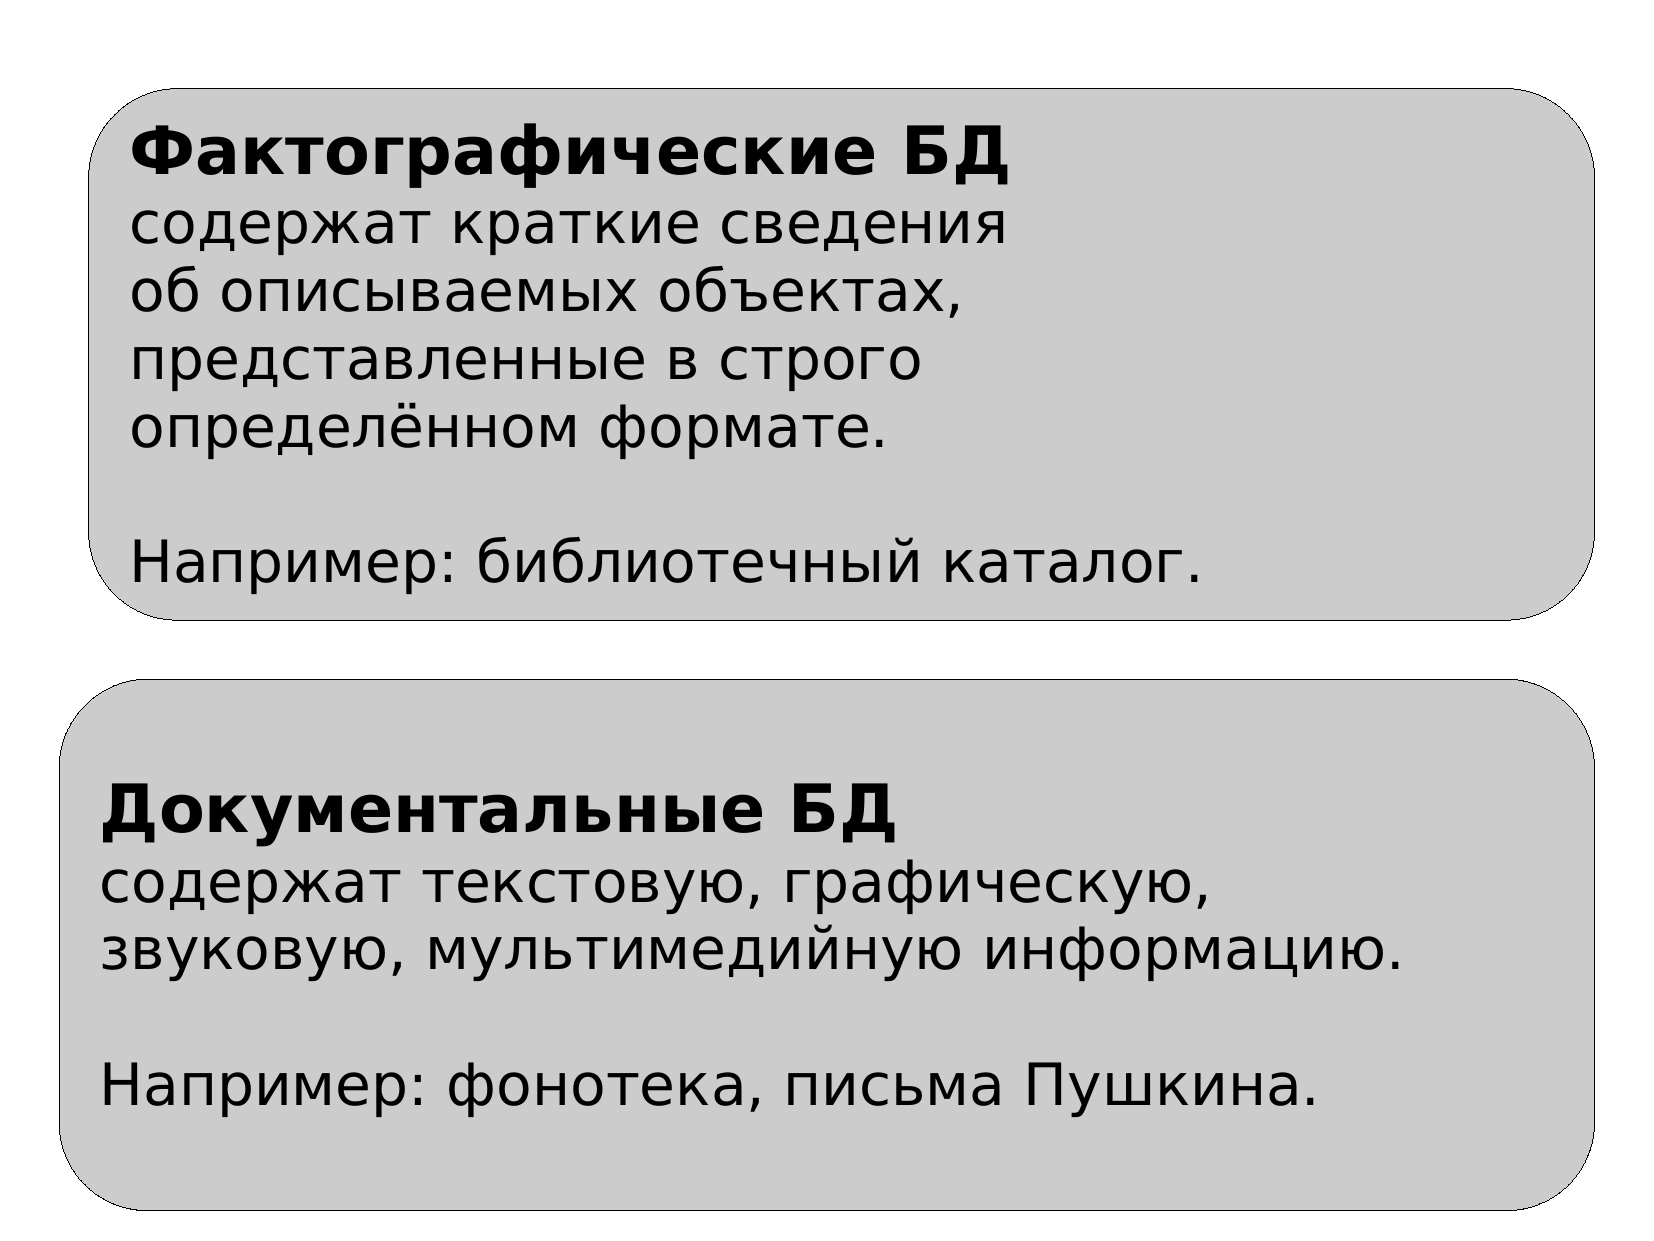

Фактографические БД
содержат краткие сведения
об описываемых объектах,
представленные в строго
определённом формате.
Например: библиотечный каталог.
Документальные БД
содержат текстовую, графическую,
звуковую, мультимедийную информацию.
Например: фонотека, письма Пушкина.